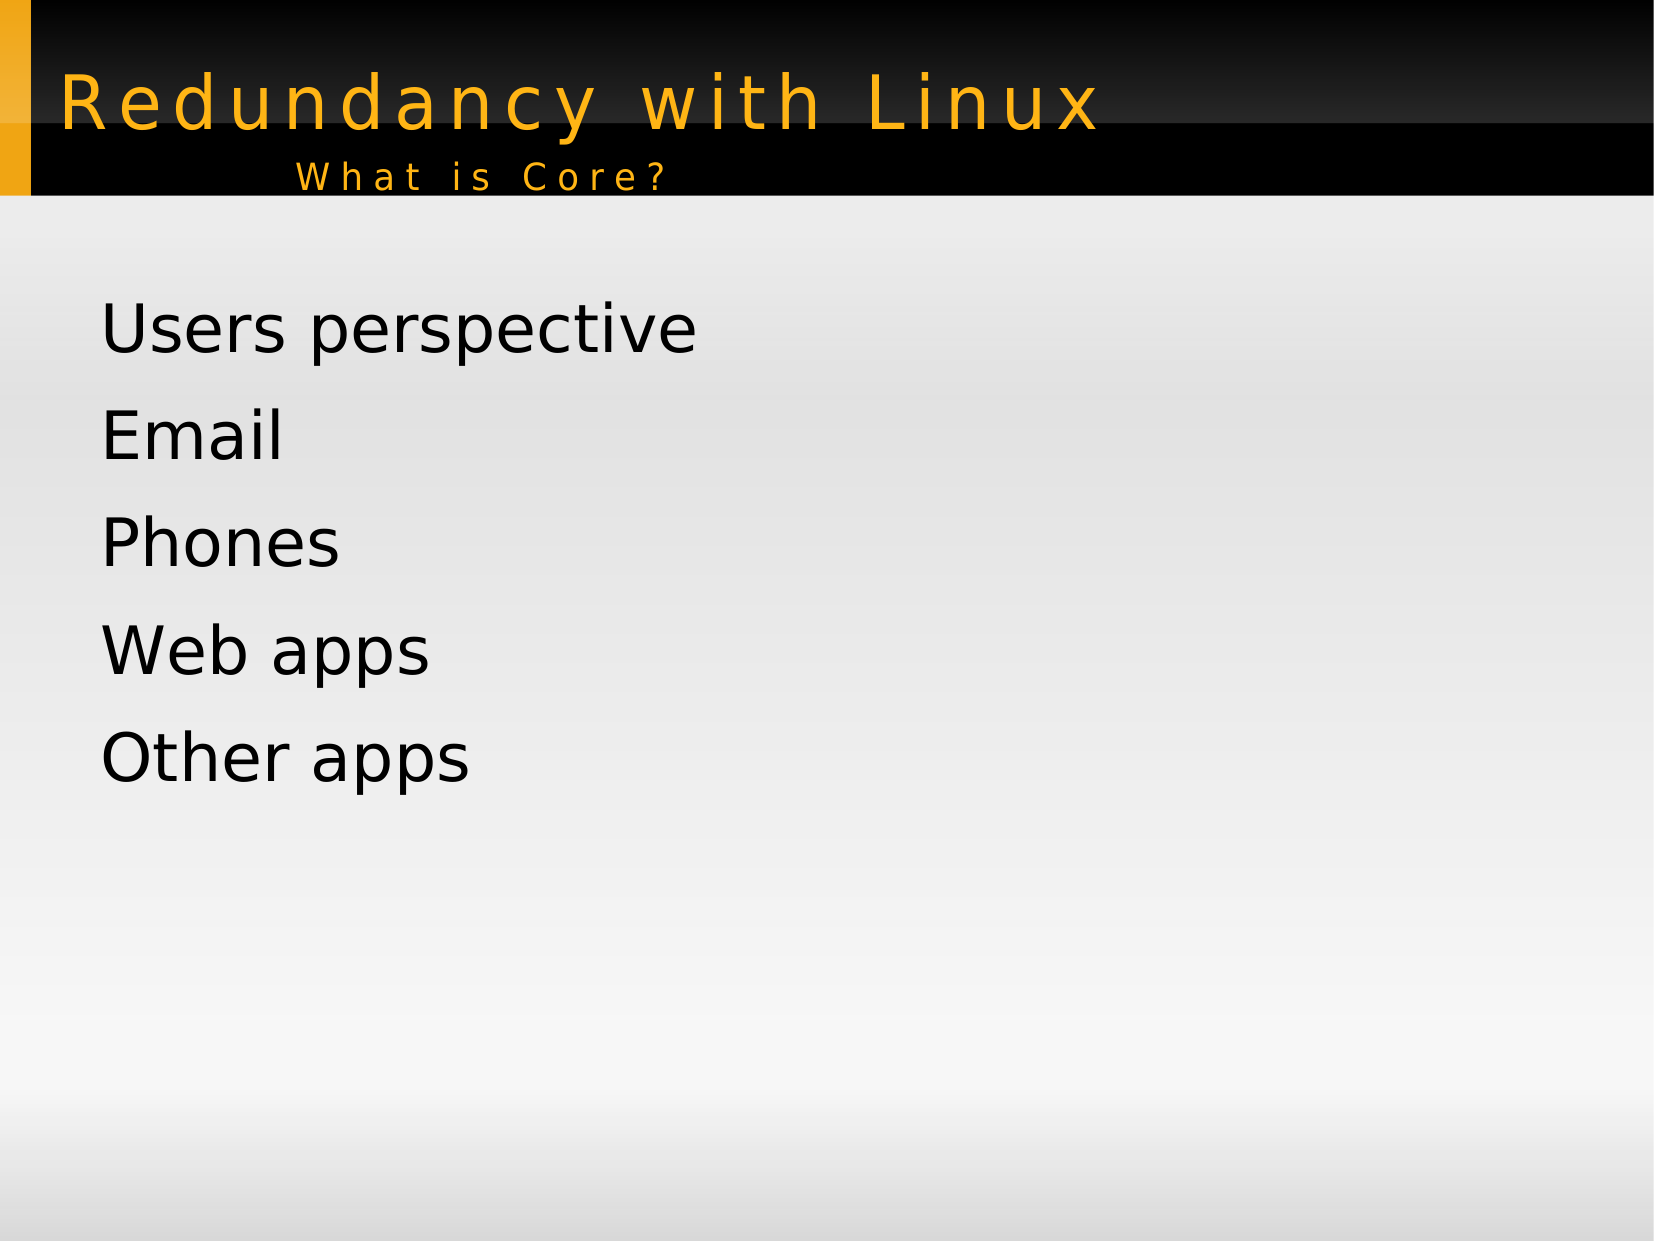

# Redundancy with Linux
What is Core?
Users perspective
Email
Phones
Web apps
Other apps